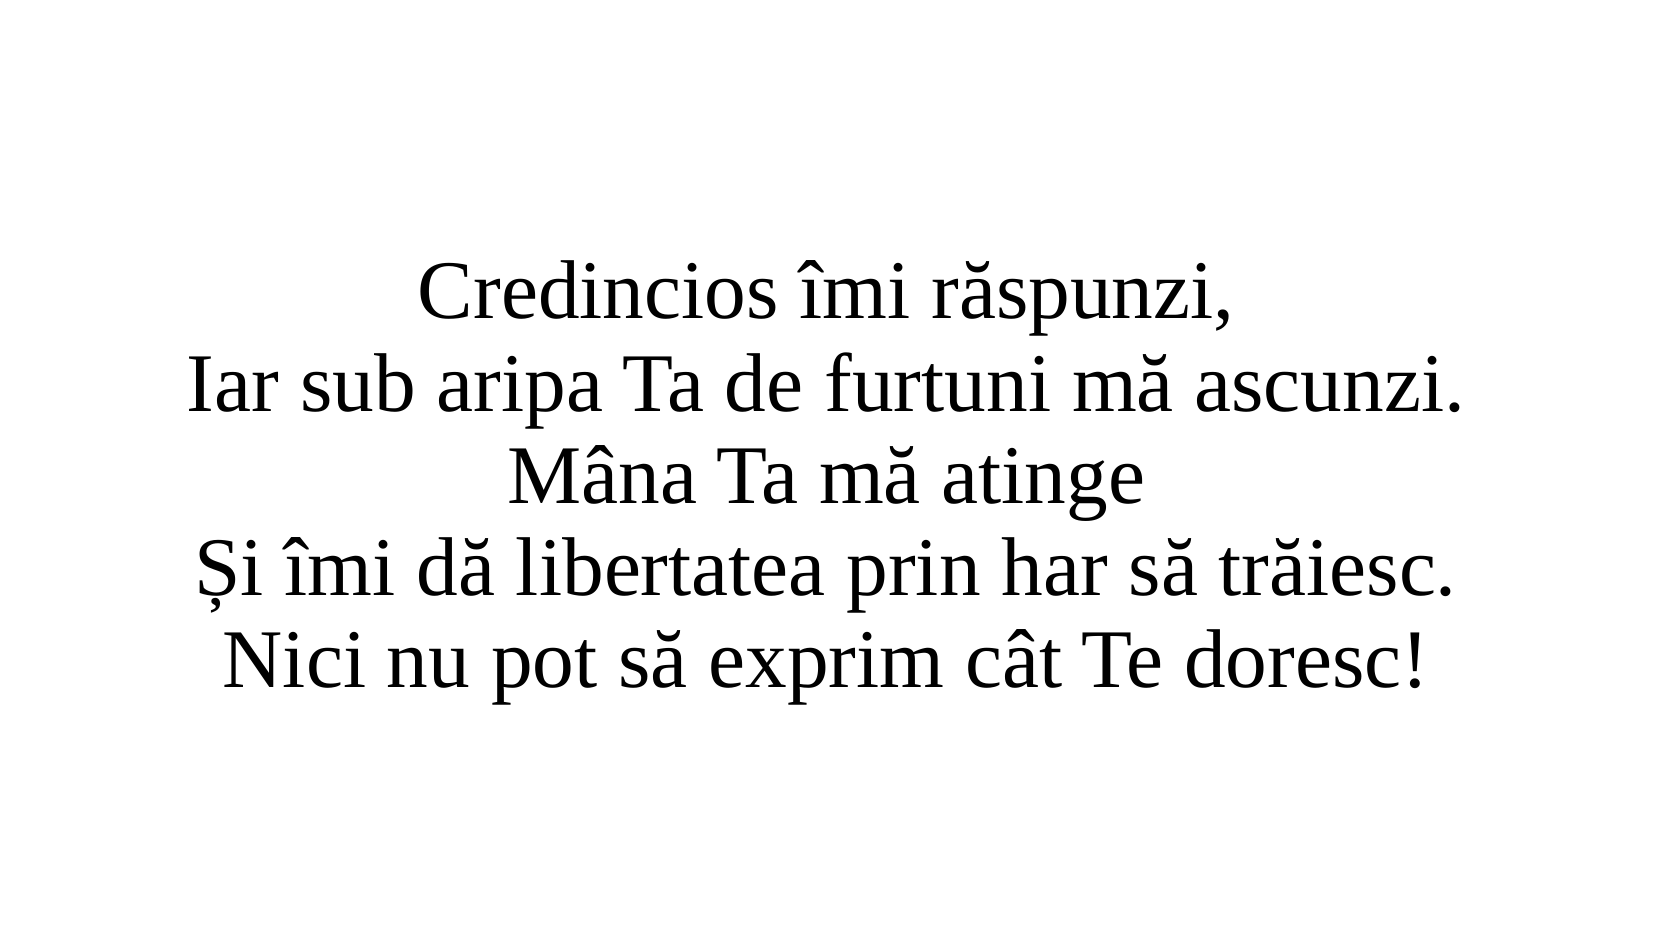

# Credincios îmi răspunzi,
Iar sub aripa Ta de furtuni mă ascunzi.
Mâna Ta mă atinge
Și îmi dă libertatea prin har să trăiesc.
Nici nu pot să exprim cât Te doresc!